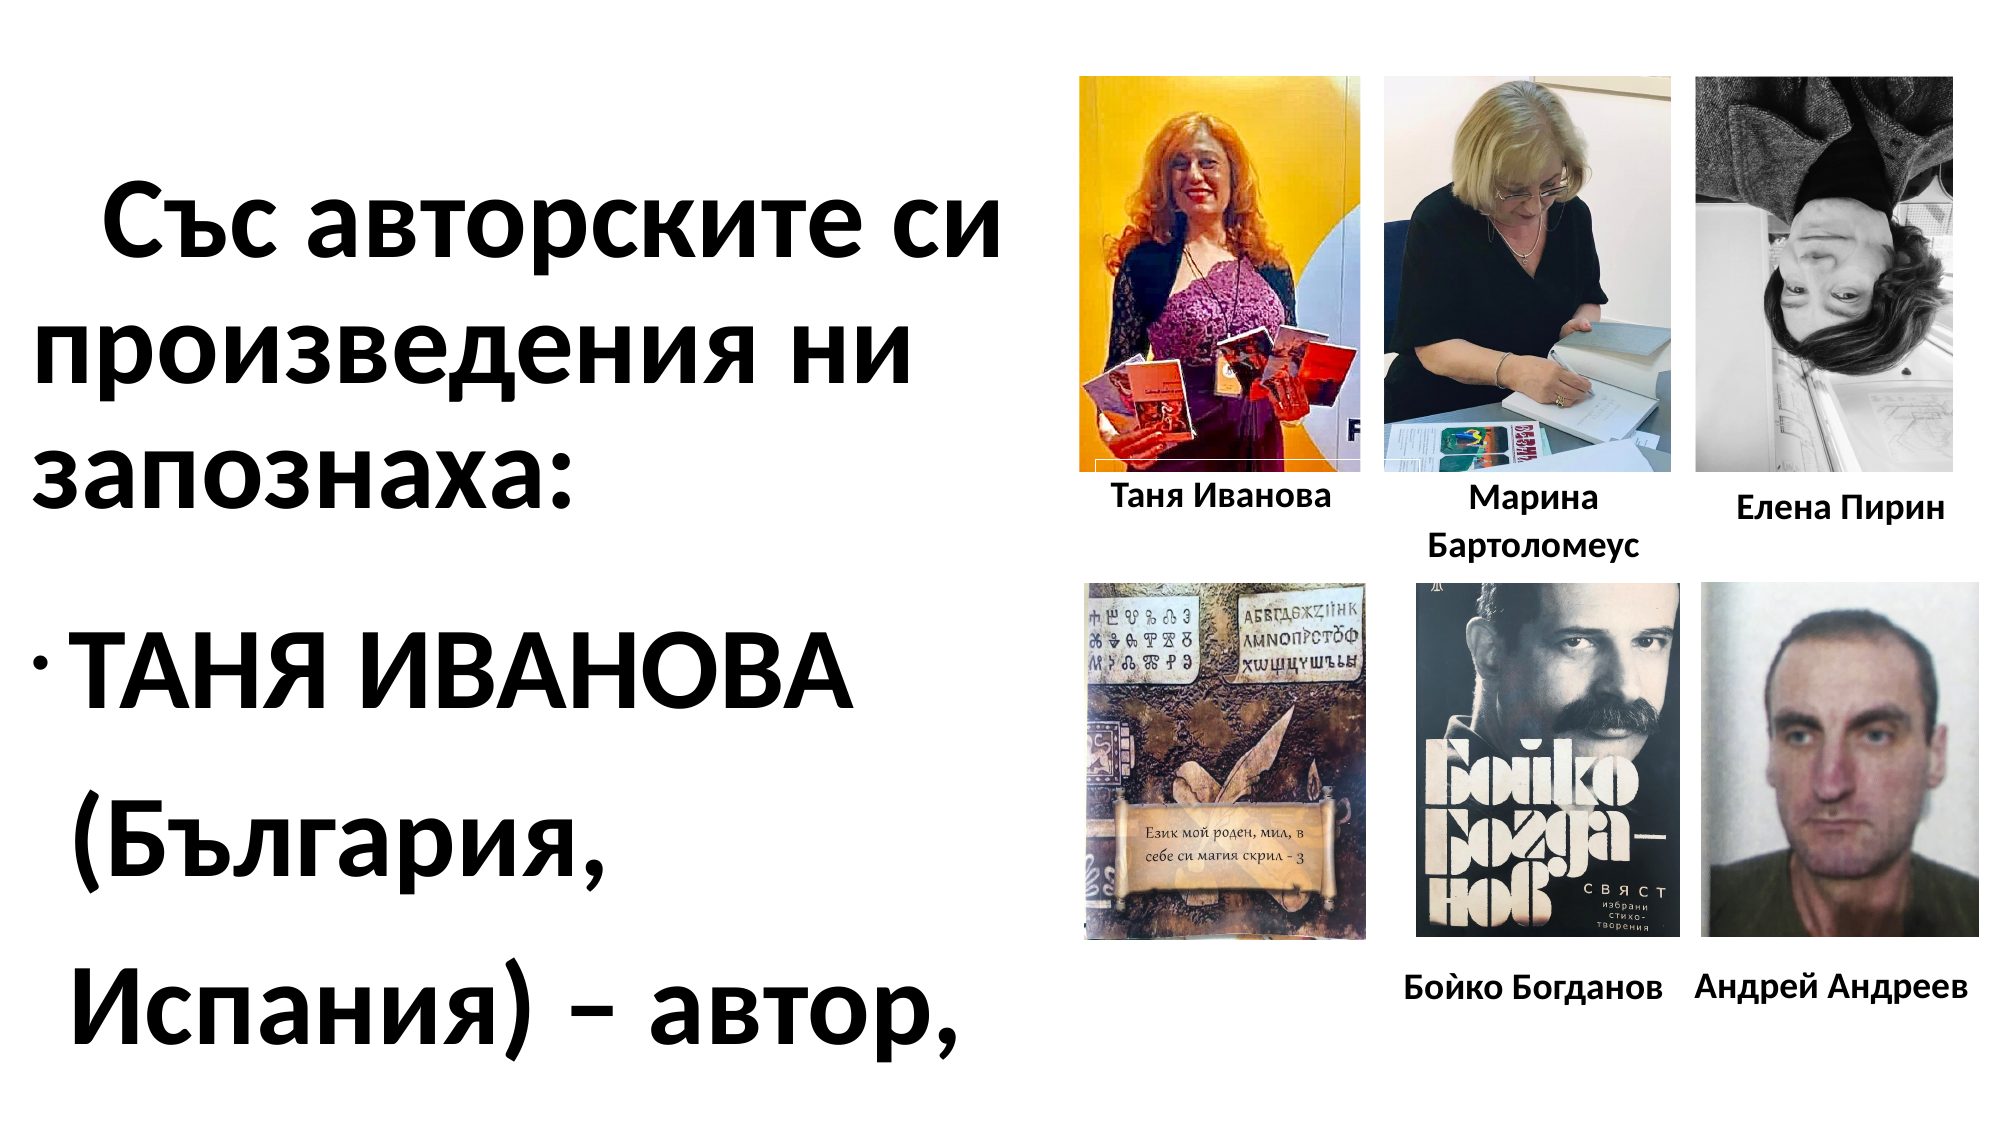

# Със авторските си произведения ни запознаха:
ТАНЯ ИВАНОВА (България, Испания) – автор, съставител, издател. Издателство „Лунна светлина 13 “:
 Презентация на свои избрани творби.
 Премиера на Сборник „Език мой роден, мил, в себе си магия скрил –3“
БОЙКО БОГДАНОВ (Хановер)
 ДАРИНА ПАРАСКОВА (пиано)
МАРИНА БАРТОЛОМЕУС (Берлин)
ЕЛЕНА ПИРИН (Хамбург)
АНДРЕЙ АНДРЕЕВ (Антверпен, Белгия)
 Представени бяха книги на тези автори. Също издадени книги на:
автори Василен Васевски (САЩ), Михаил Михайлов (Танзания), Мария Стайкова и Виктория Забуковец (Австралия), Мария Шандуркова, Нина Тошич , Росица Копукова и други (България), издадени в България.
издателство „Anthea“ (Берлин) : автори Георги Бърдаров, Анджела Димчева, проф. Златимир Коларов, Детлев Щайн и други.
 Изложена бе още художествена литература и списания на немски,
 испански, английски и други езици на различни издателства.
Таня Иванова
Марина Бартоломеус
Елена Пирин
Андрей Андреев
Боѝко Богданов